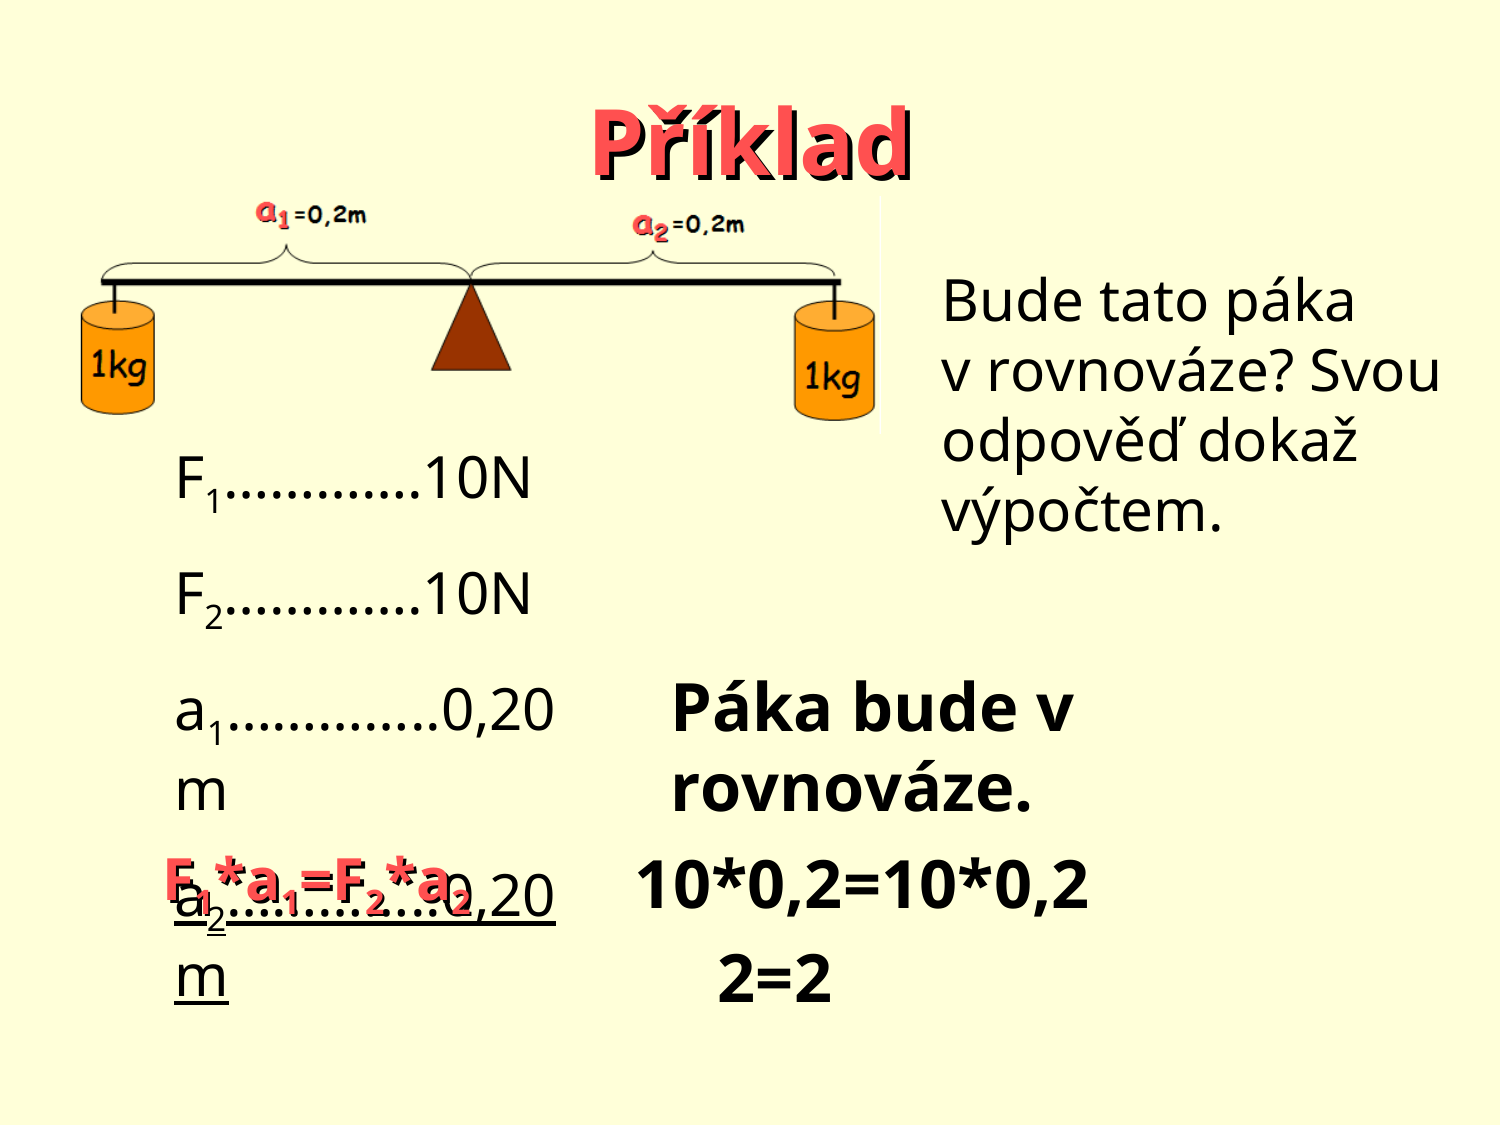

# Příklad
Bude tato páka
v rovnováze? Svou odpověď dokaž výpočtem.
F1………….10N
F2………….10N
a1…………..0,20m
a2…………..0,20m
Páka bude v rovnováze.
F1*a1=F2*a2
10*0,2=10*0,2
2=2